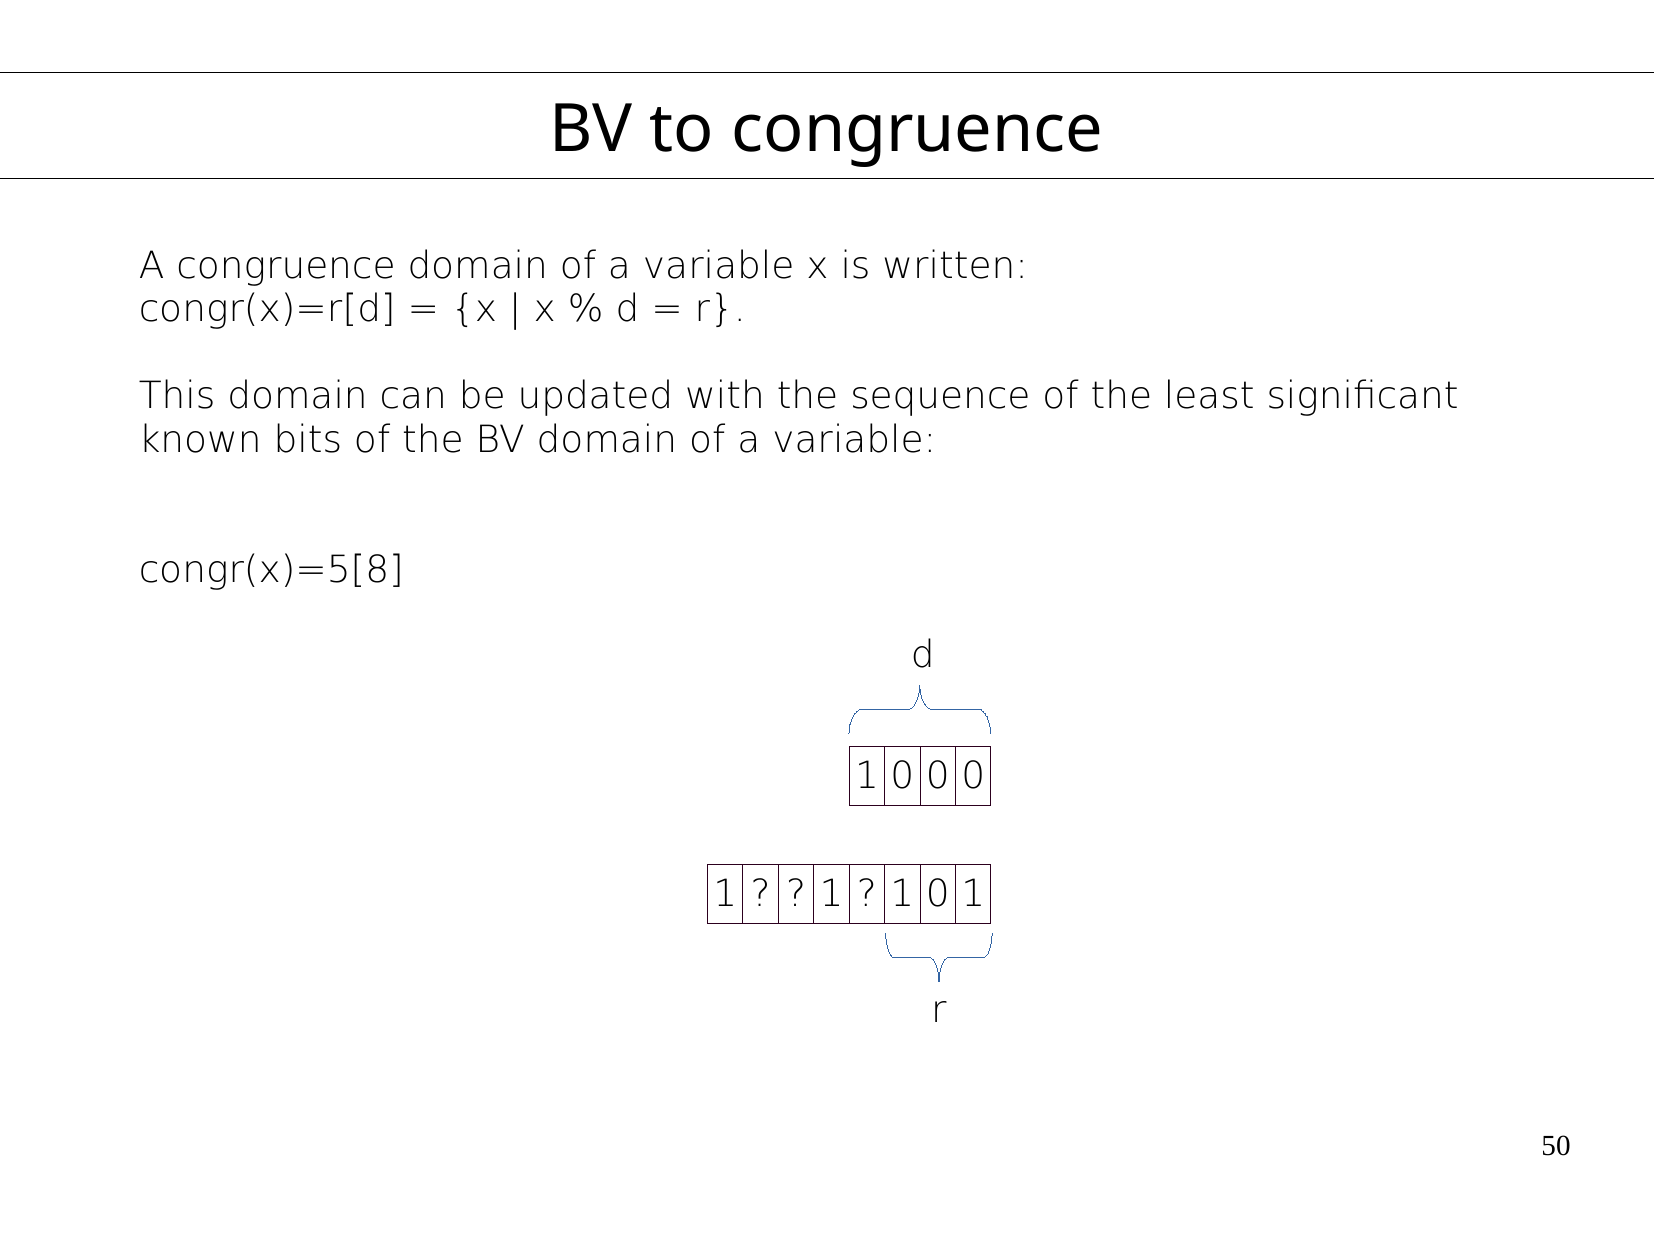

BV to congruence
A congruence domain of a variable x is written:
congr(x)=r[d] = {x | x % d = r}.
This domain can be updated with the sequence of the least significant known bits of the BV domain of a variable:
congr(x)=5[8]
d
1
0
0
0
1
?
?
1
?
1
0
1
r
50